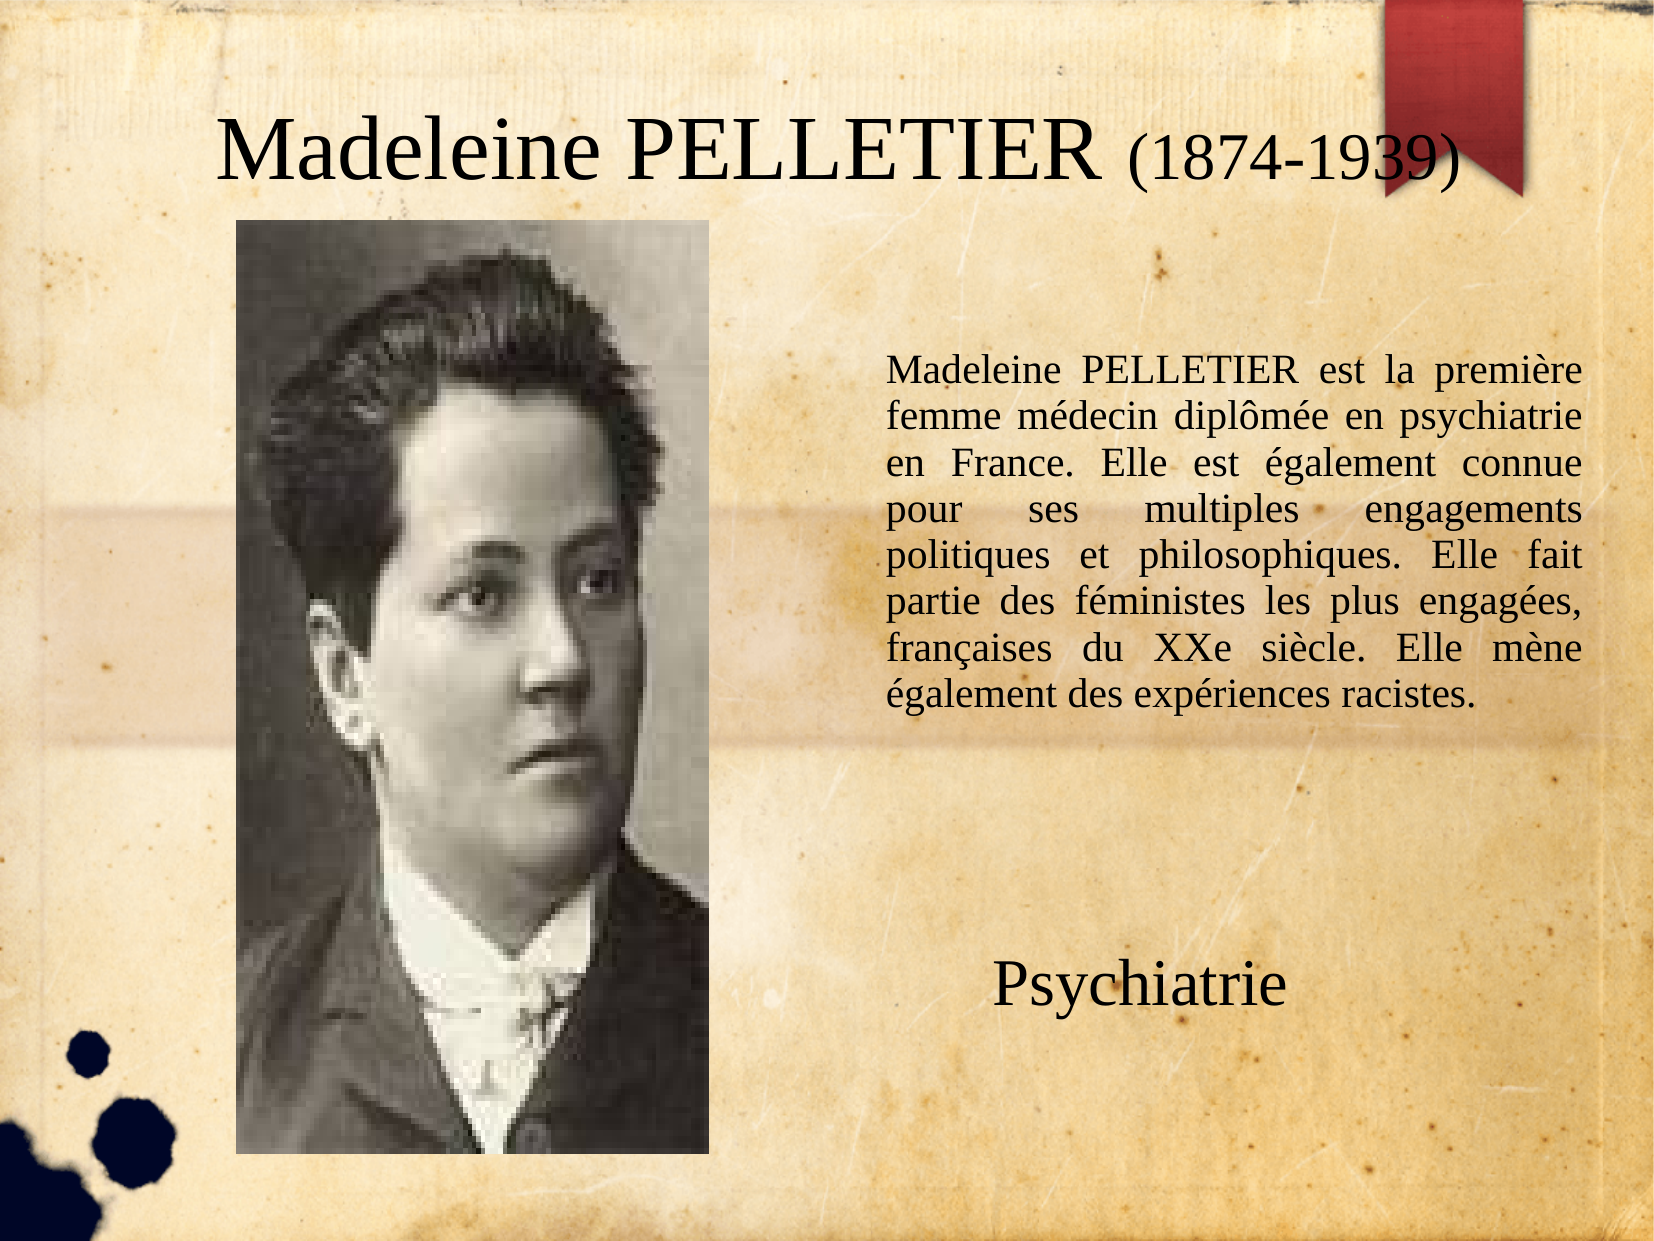

# Madeleine PELLETIER (1874-1939)
Madeleine PELLETIER est la première femme médecin diplômée en psychiatrie en France. Elle est également connue pour ses multiples engagements politiques et philosophiques. Elle fait partie des féministes les plus engagées, françaises du XXe siècle. Elle mène également des expériences racistes.
 Psychiatrie